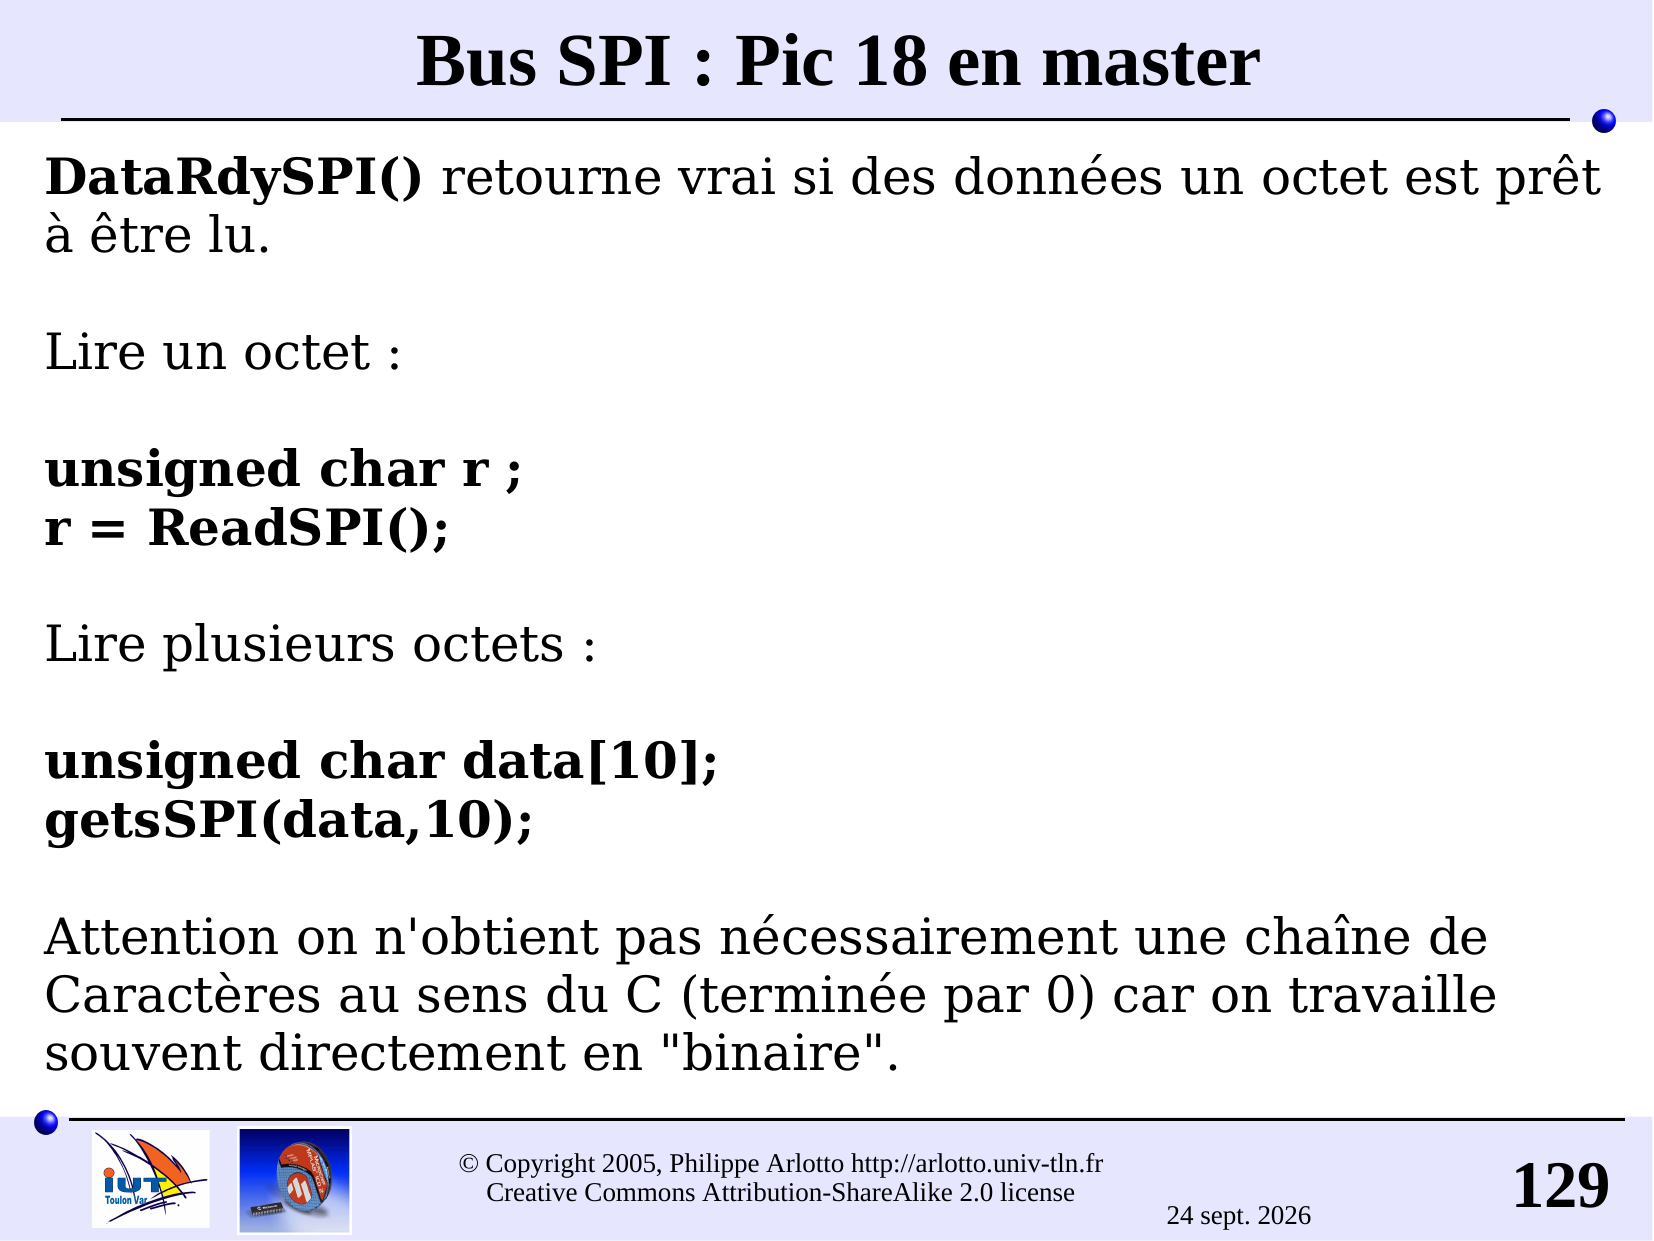

# Bus SPI : Pic 18 en master
DataRdySPI() retourne vrai si des données un octet est prêt
à être lu.
Lire un octet :
unsigned char r ;
r = ReadSPI();
Lire plusieurs octets :
unsigned char data[10];
getsSPI(data,10);
Attention on n'obtient pas nécessairement une chaîne de
Caractères au sens du C (terminée par 0) car on travaille
souvent directement en "binaire".